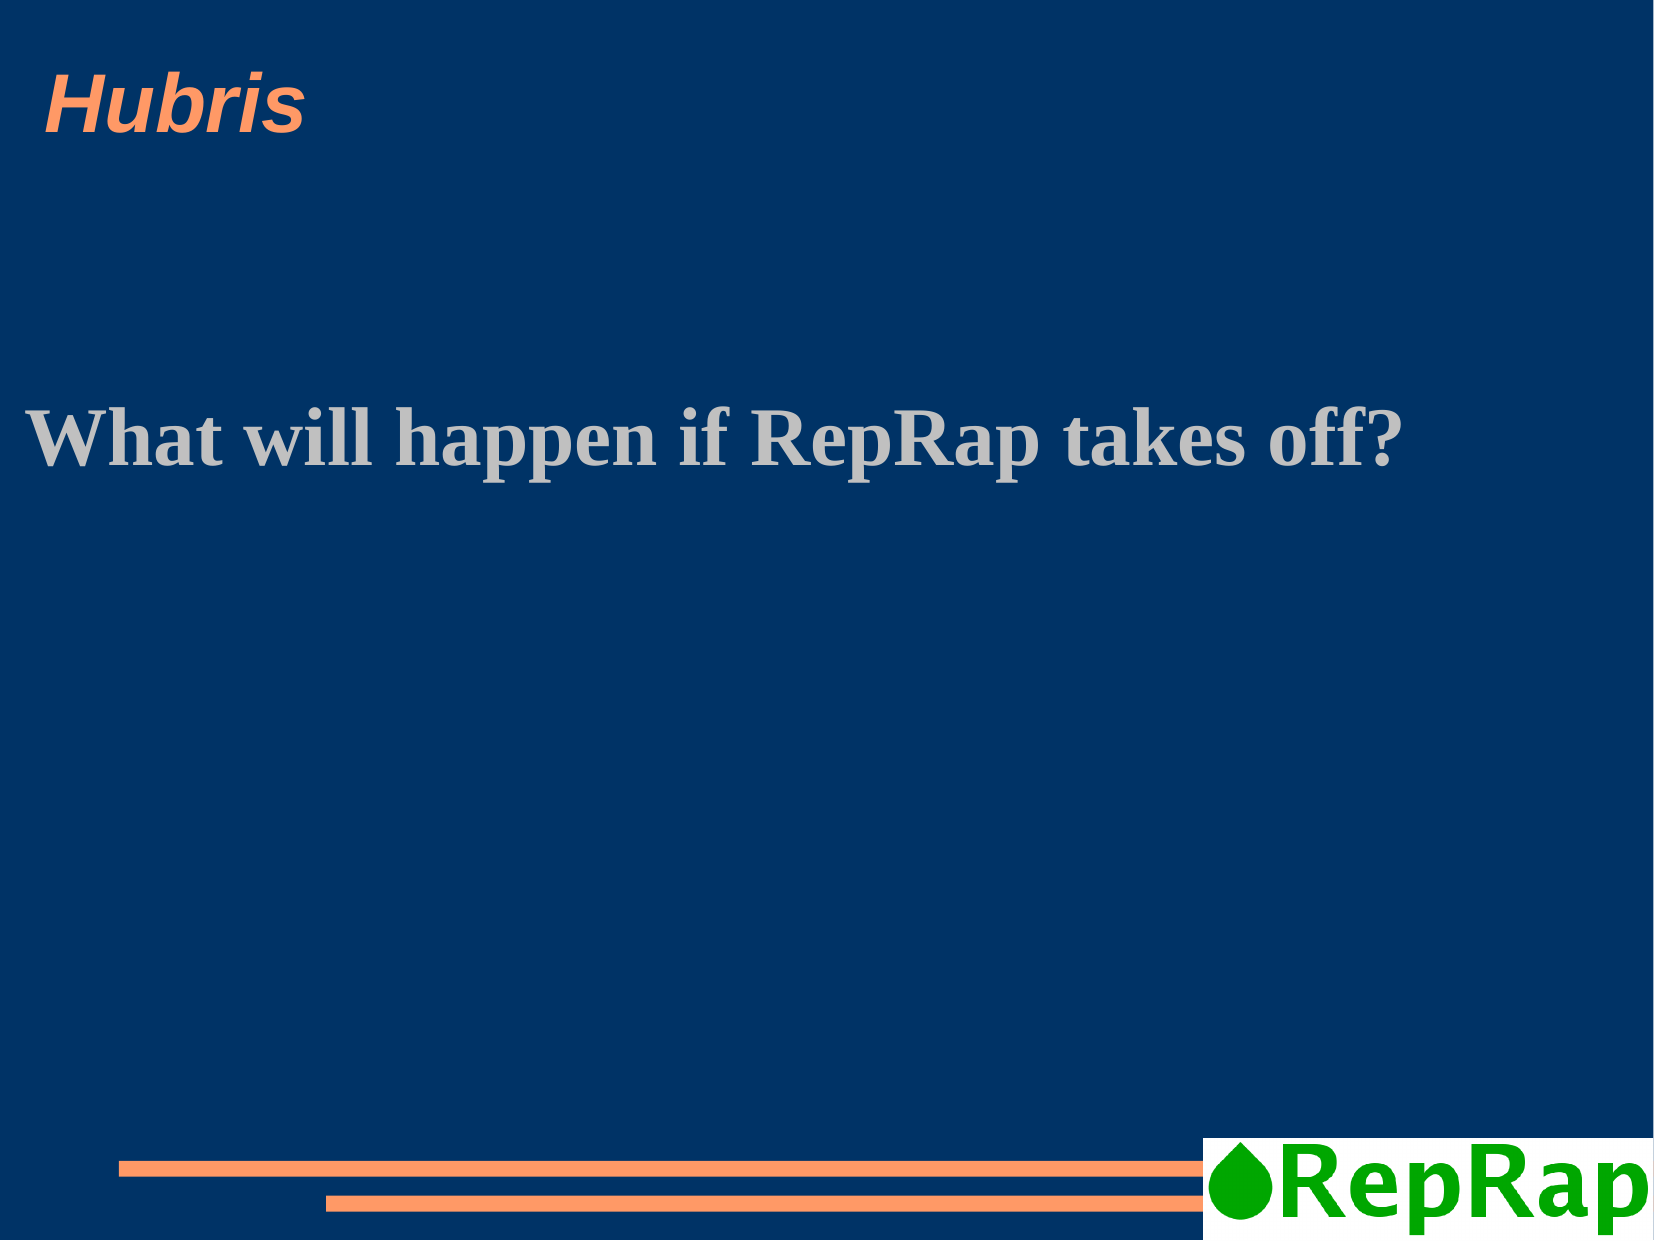

# Hubris
What will happen if RepRap takes off?